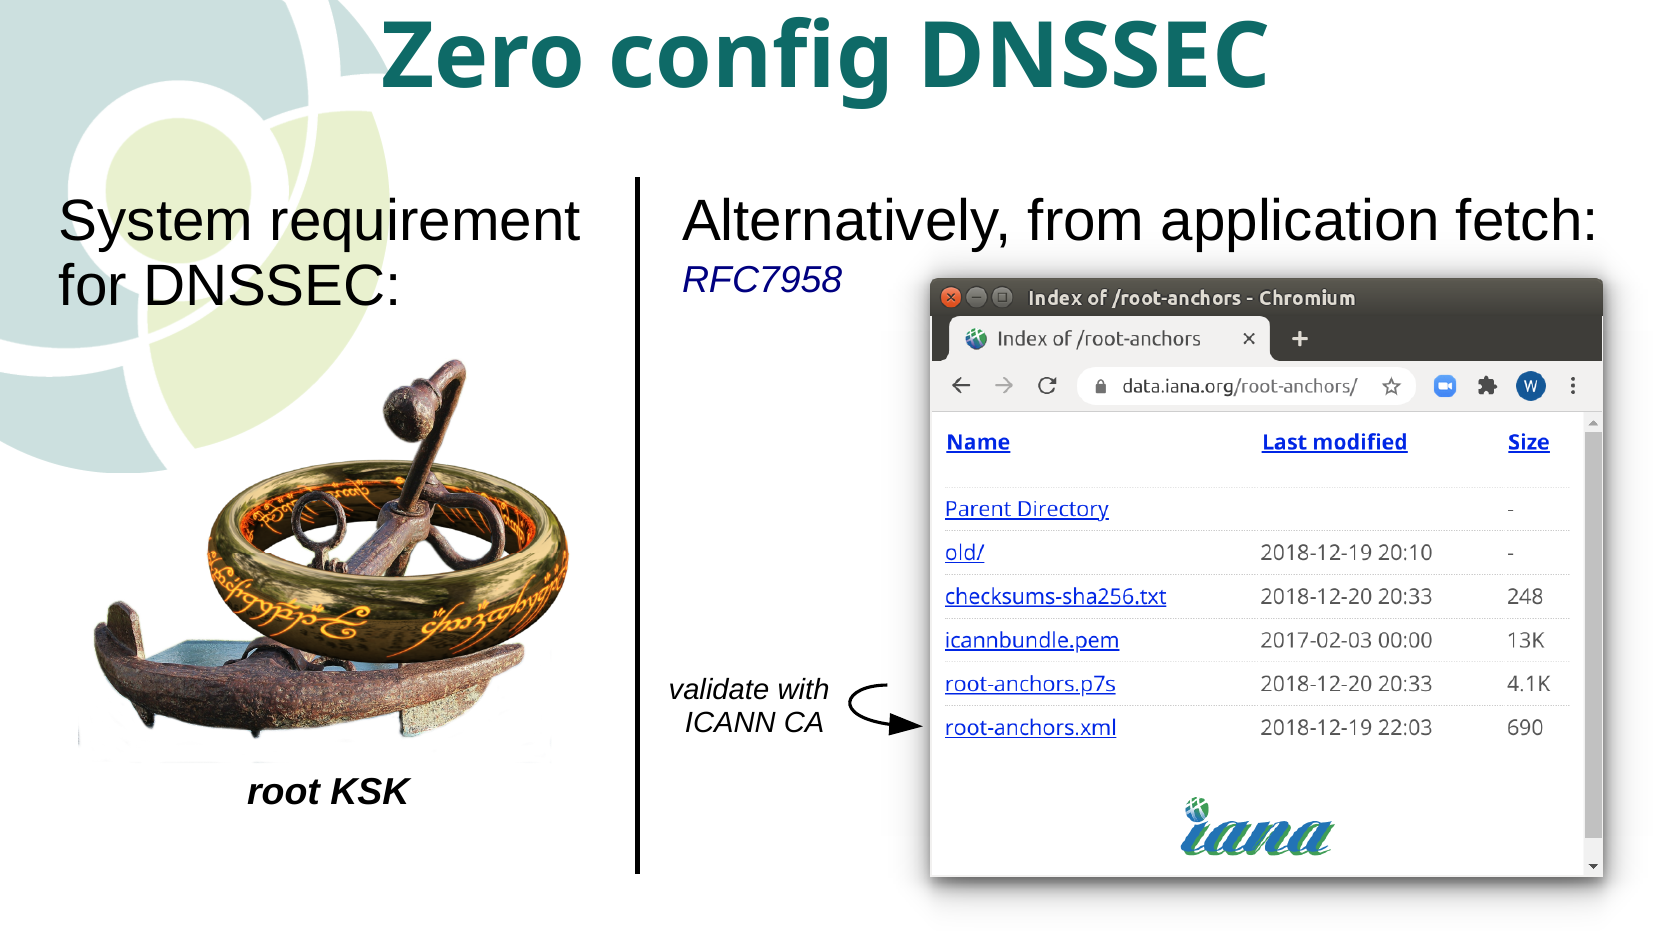

# Zero config DNSSEC
Alternatively, from application fetch:
RFC7958
System requirement
for DNSSEC:
root KSK